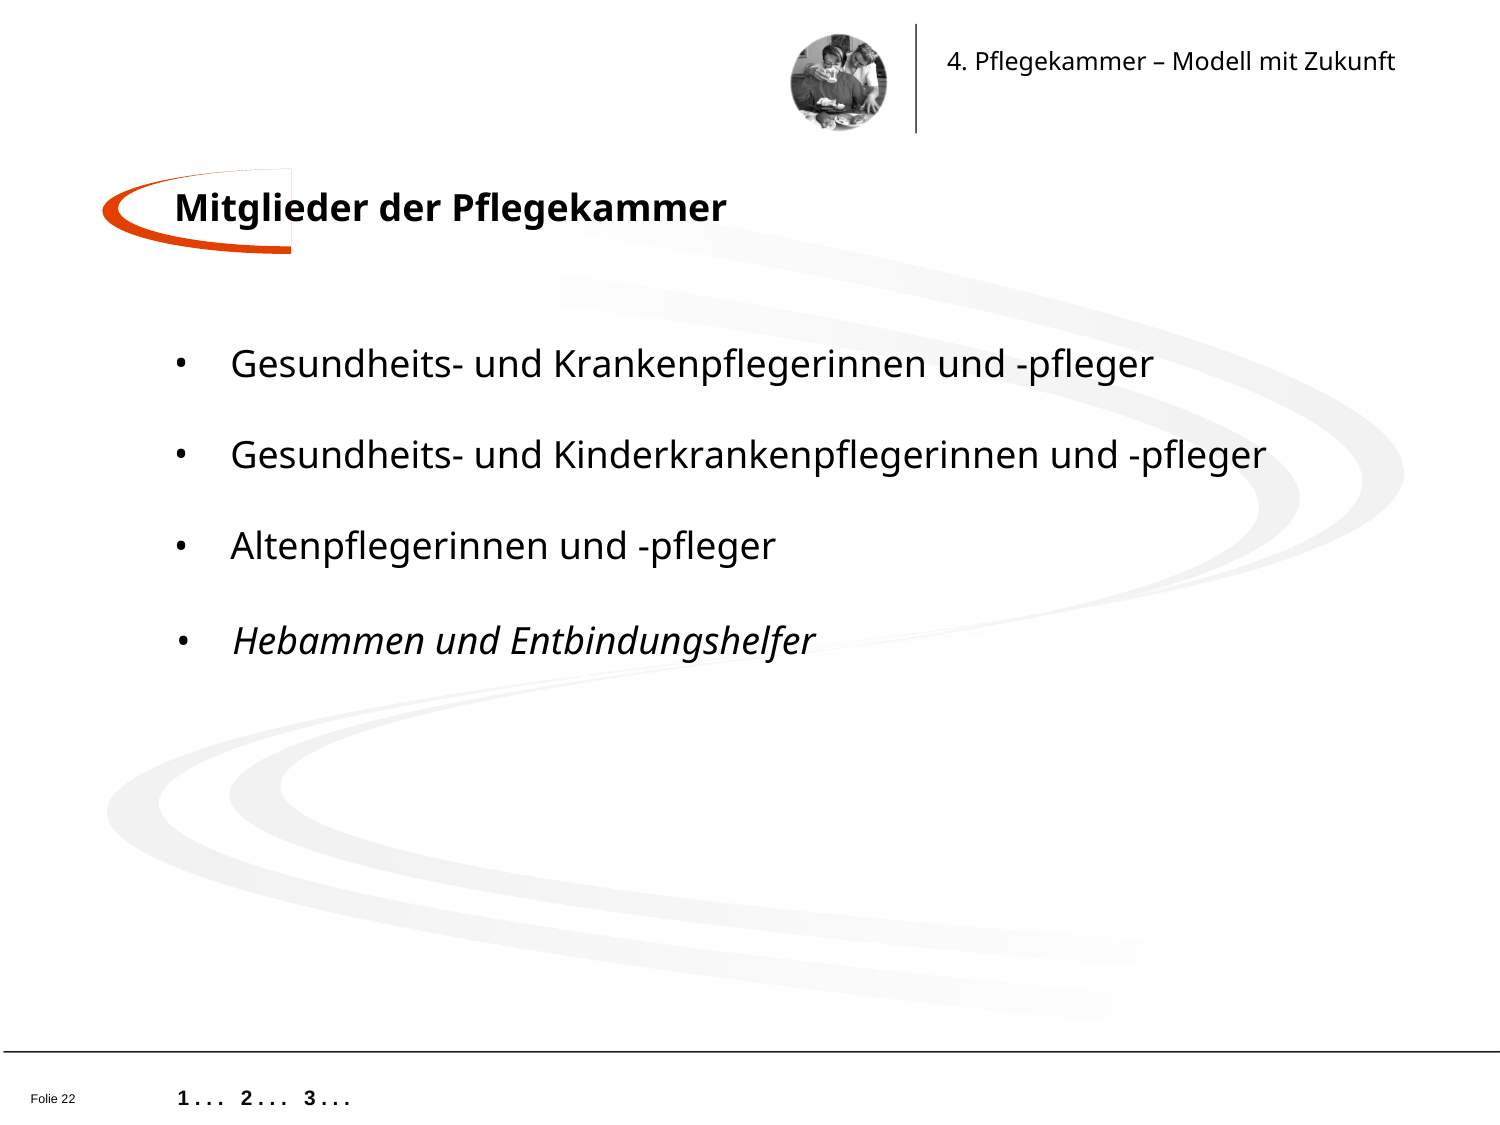

4. Pflegekammer – Modell mit Zukunft
Mitglieder der Pflegekammer
Gesundheits- und Krankenpflegerinnen und -pfleger
Gesundheits- und Kinderkrankenpflegerinnen und -pfleger
Altenpflegerinnen und -pfleger
Hebammen und Entbindungshelfer
1 . . . 2 . . . 3 . . .
Folie